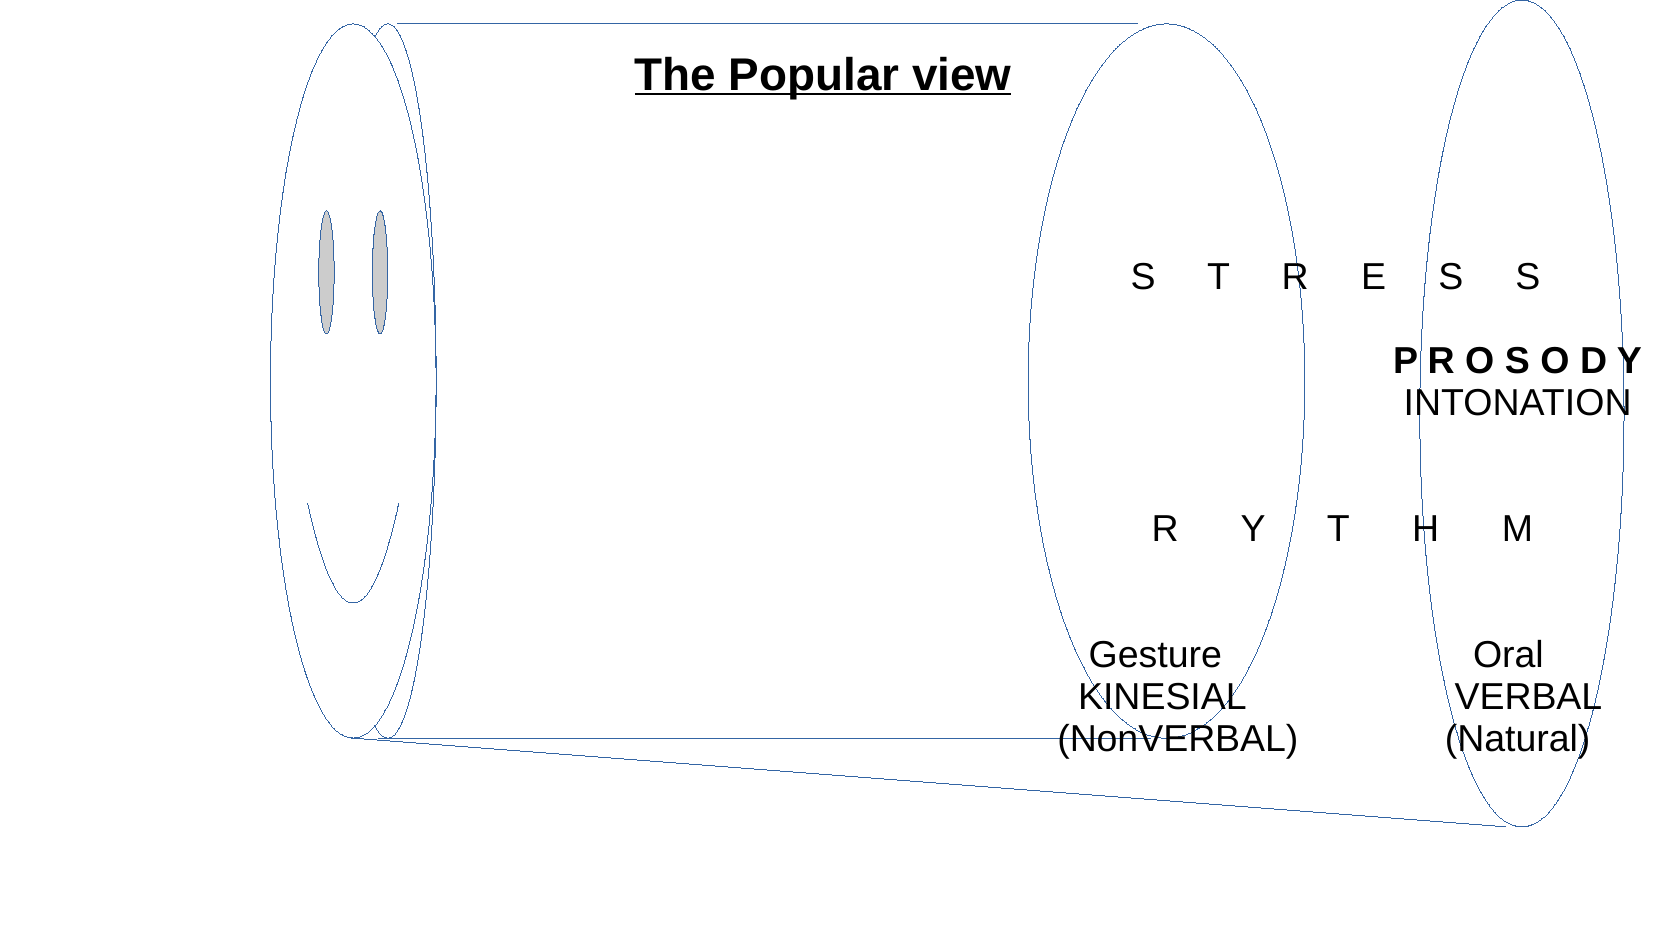

The Popular view
 S T R E S S
 P R O S O D Y
 INTONATION P R O S O D Y
 R Y T H M
 Gesture Oral
 KINESIAL VERBAL
 (NonVERBAL) (Natural)